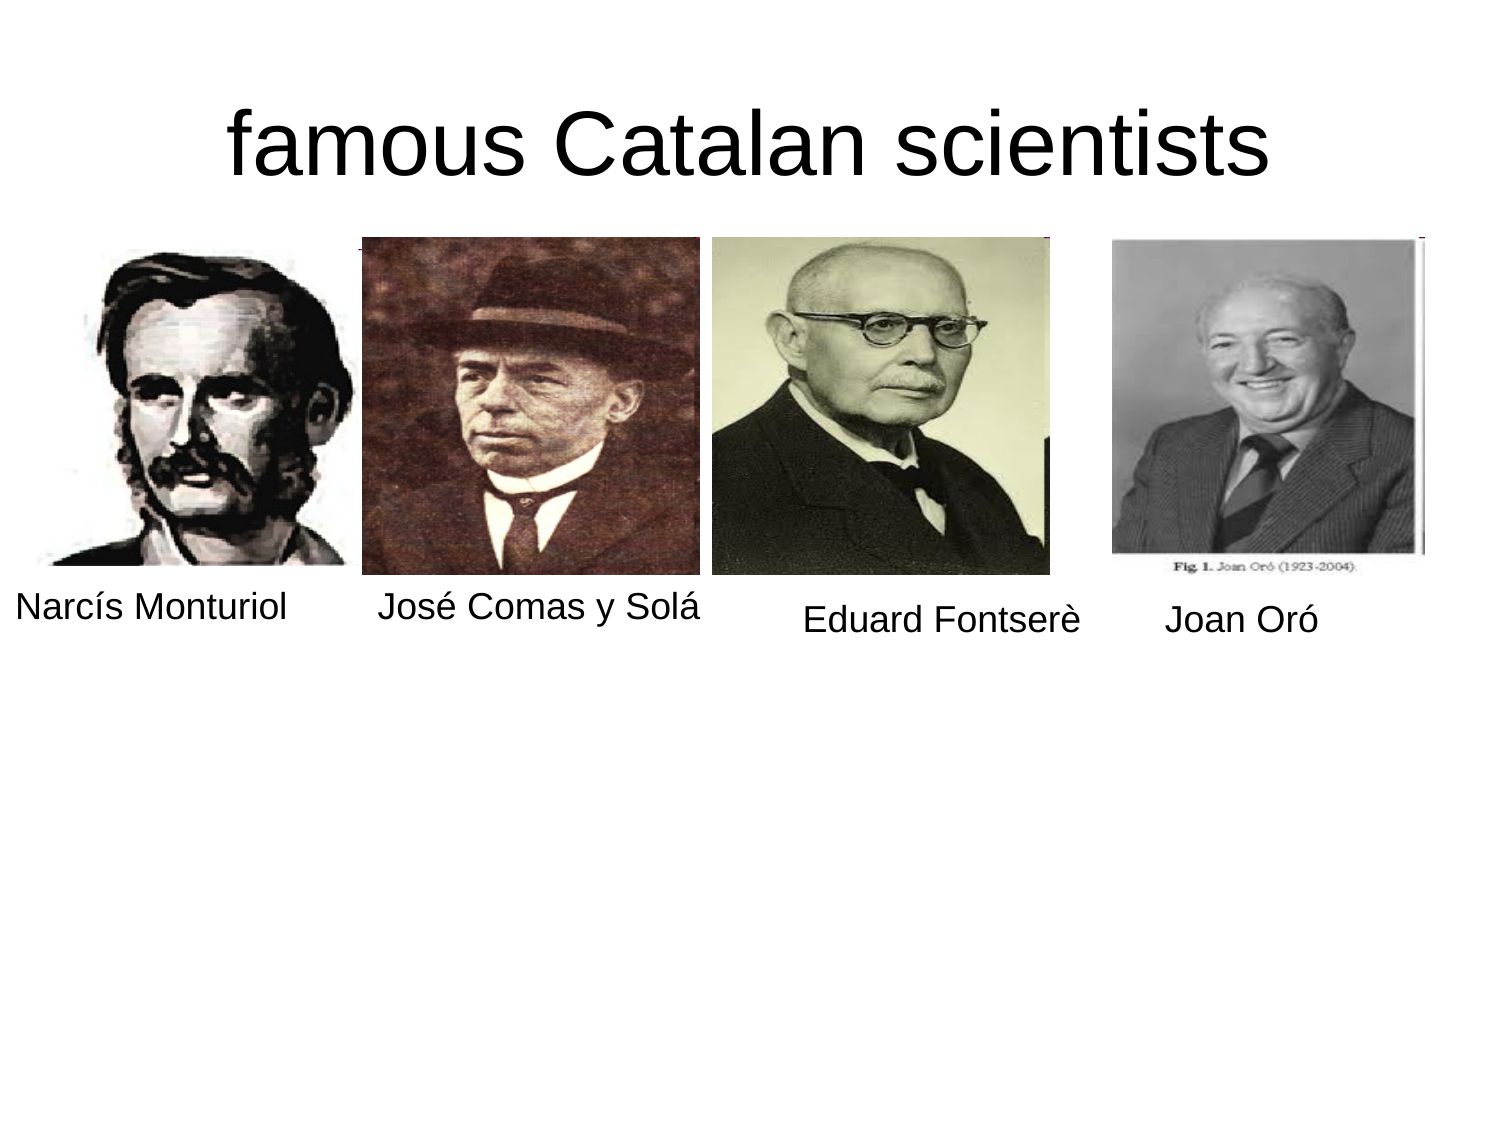

# famous Catalan scientists
Narcís Monturiol
José Comas y Solá
Eduard Fontserè
Joan Oró